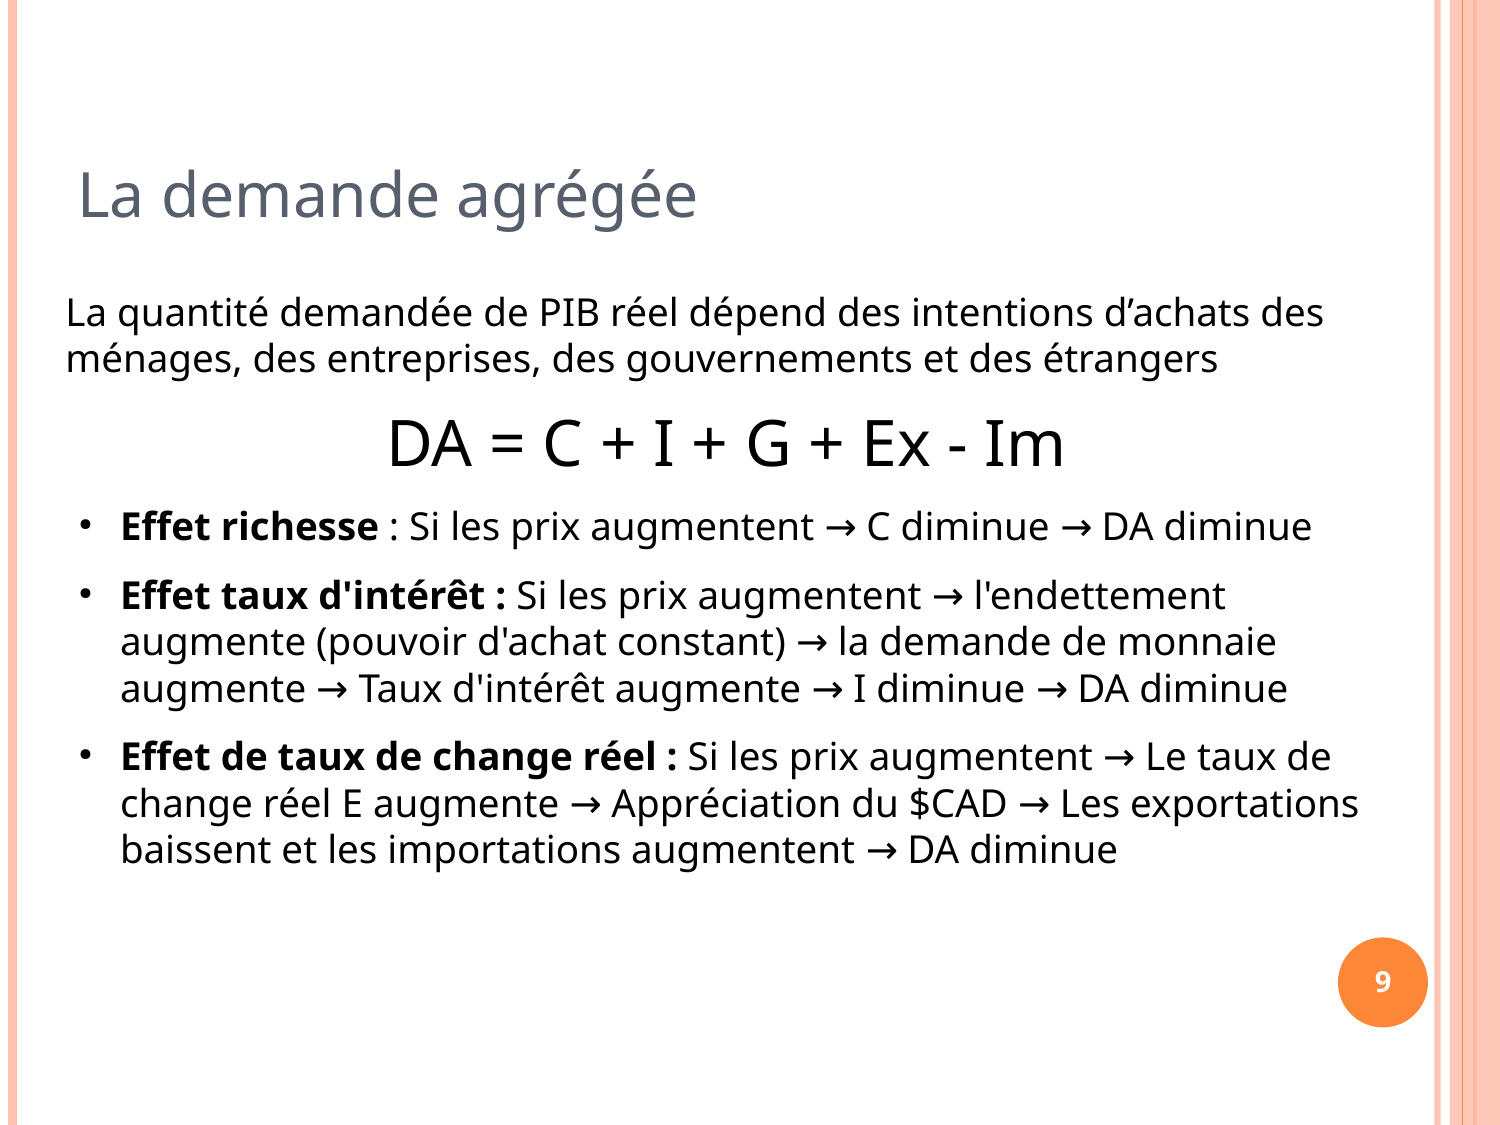

# La demande agrégée
La quantité demandée de PIB réel dépend des intentions d’achats des ménages, des entreprises, des gouvernements et des étrangers
DA = C + I + G + Ex - Im
Effet richesse : Si les prix augmentent → C diminue → DA diminue
Effet taux d'intérêt : Si les prix augmentent → l'endettement augmente (pouvoir d'achat constant) → la demande de monnaie augmente → Taux d'intérêt augmente → I diminue → DA diminue
Effet de taux de change réel : Si les prix augmentent → Le taux de change réel E augmente → Appréciation du $CAD → Les exportations baissent et les importations augmentent → DA diminue